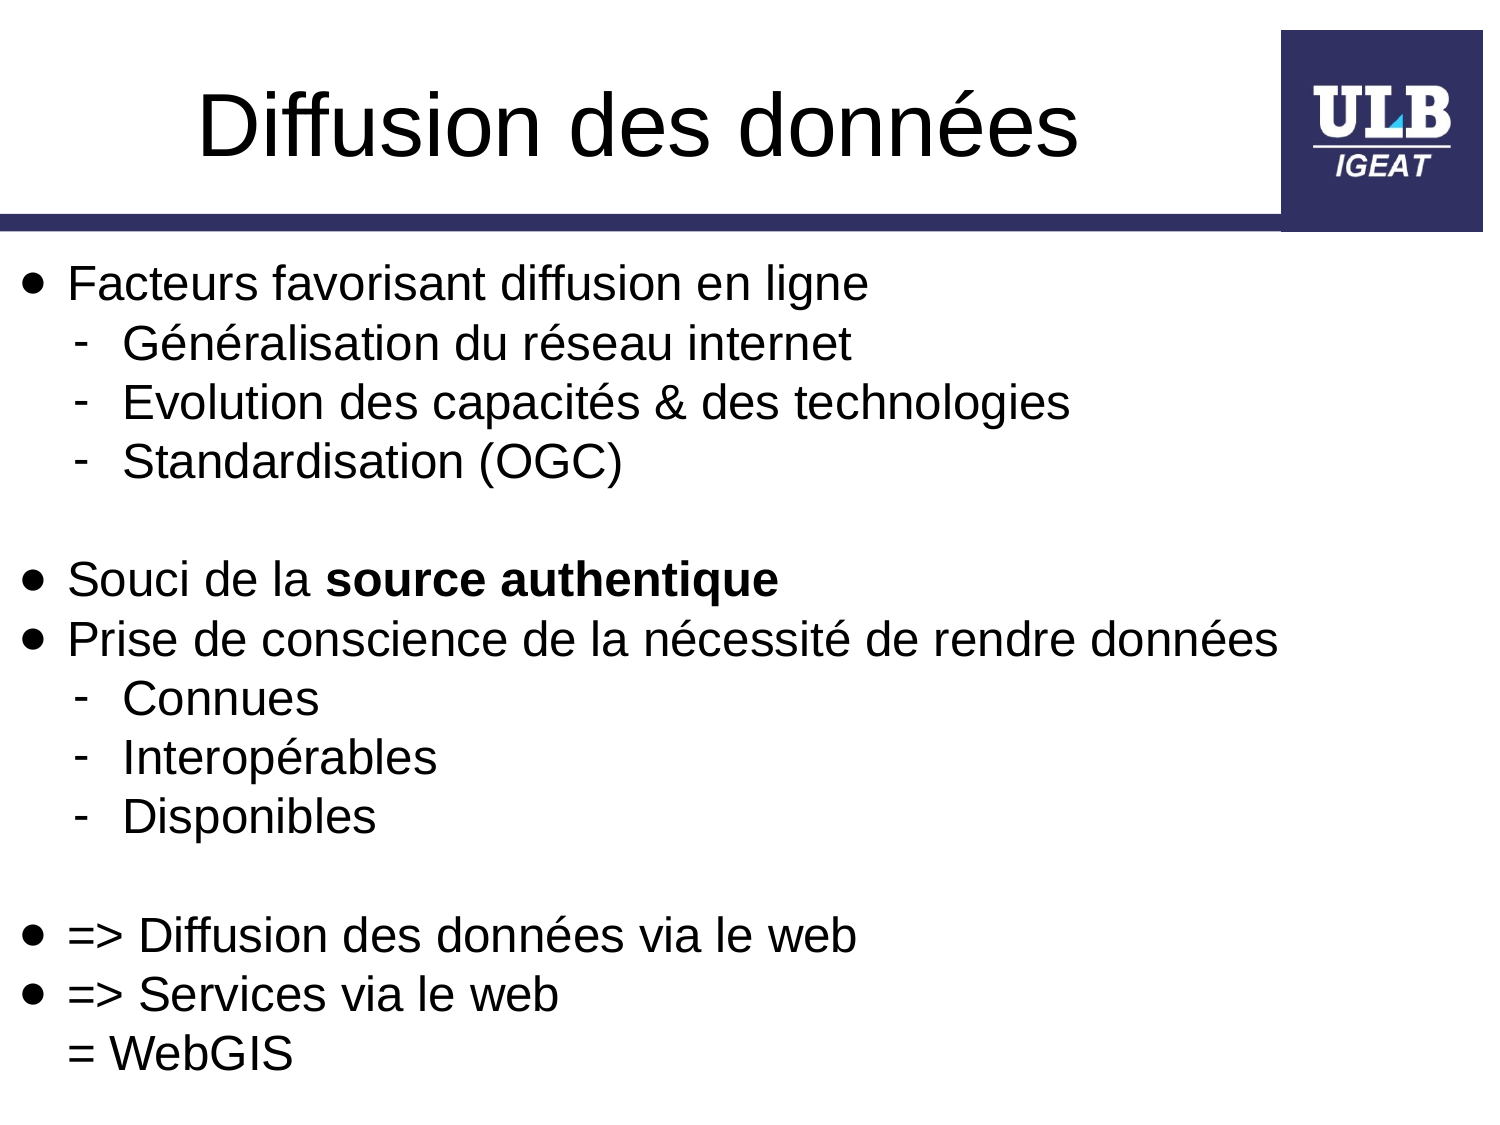

Diffusion des données
Facteurs favorisant diffusion en ligne
Généralisation du réseau internet
Evolution des capacités & des technologies
Standardisation (OGC)
Souci de la source authentique
Prise de conscience de la nécessité de rendre données
Connues
Interopérables
Disponibles
=> Diffusion des données via le web
=> Services via le web
= WebGIS